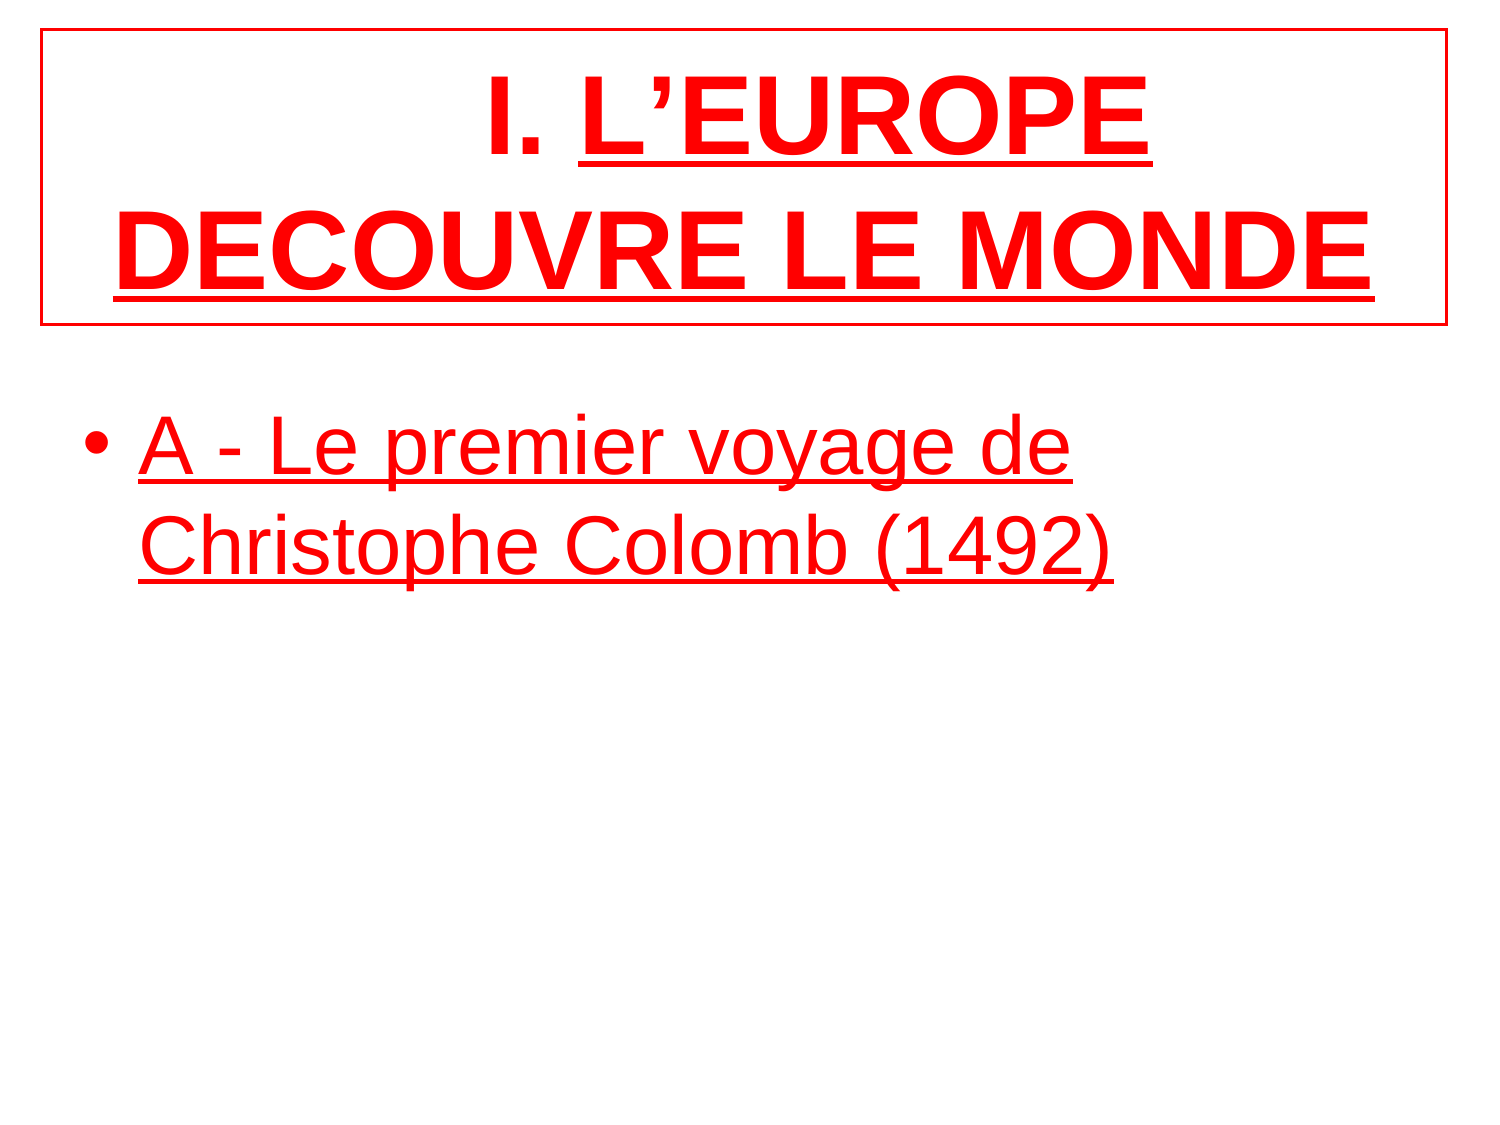

I. L’EUROPE DECOUVRE LE MONDE
A - Le premier voyage de Christophe Colomb (1492)